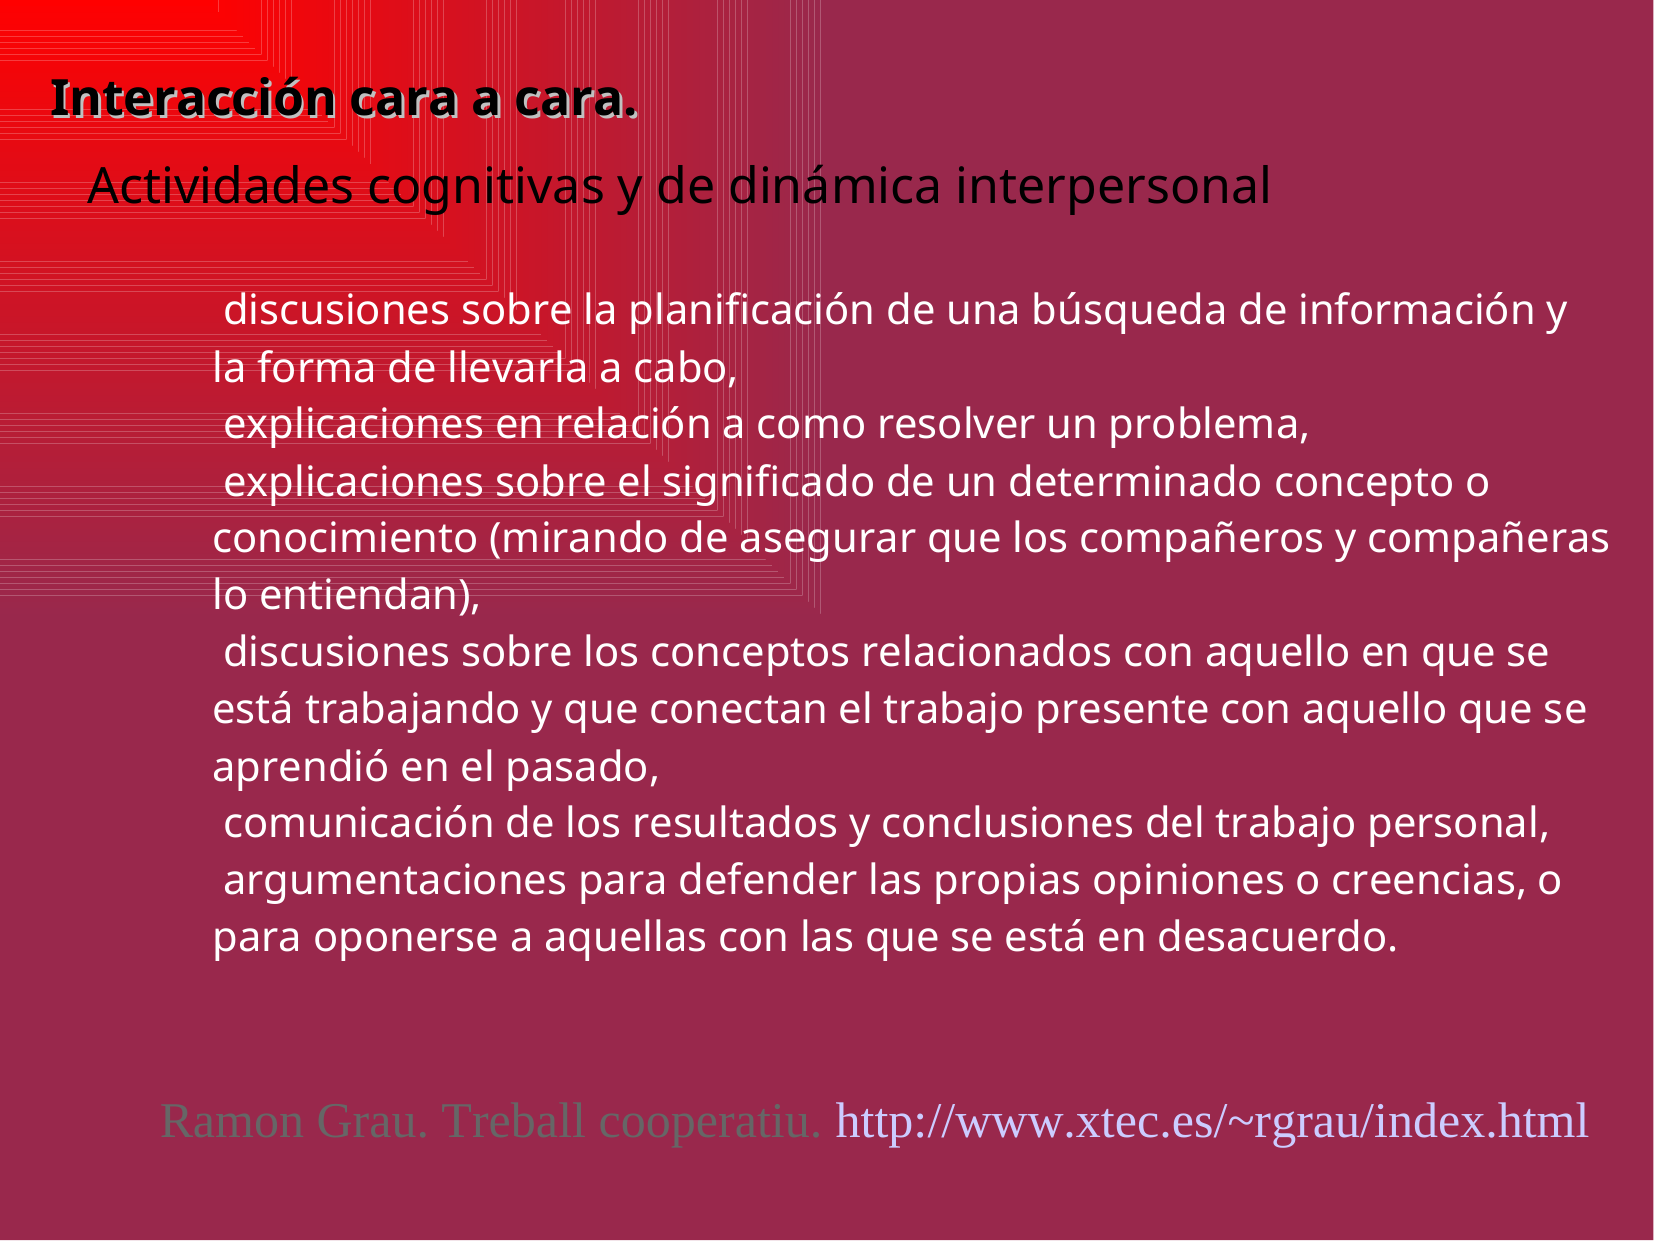

Interacción cara a cara.
Actividades cognitivas y de dinámica interpersonal
 discusiones sobre la planificación de una búsqueda de información y la forma de llevarla a cabo,
 explicaciones en relación a como resolver un problema,
 explicaciones sobre el significado de un determinado concepto o conocimiento (mirando de asegurar que los compañeros y compañeras lo entiendan),
 discusiones sobre los conceptos relacionados con aquello en que se está trabajando y que conectan el trabajo presente con aquello que se aprendió en el pasado,
 comunicación de los resultados y conclusiones del trabajo personal,
 argumentaciones para defender las propias opiniones o creencias, o para oponerse a aquellas con las que se está en desacuerdo.
# Ramon Grau. Treball cooperatiu. http://www.xtec.es/~rgrau/index.html